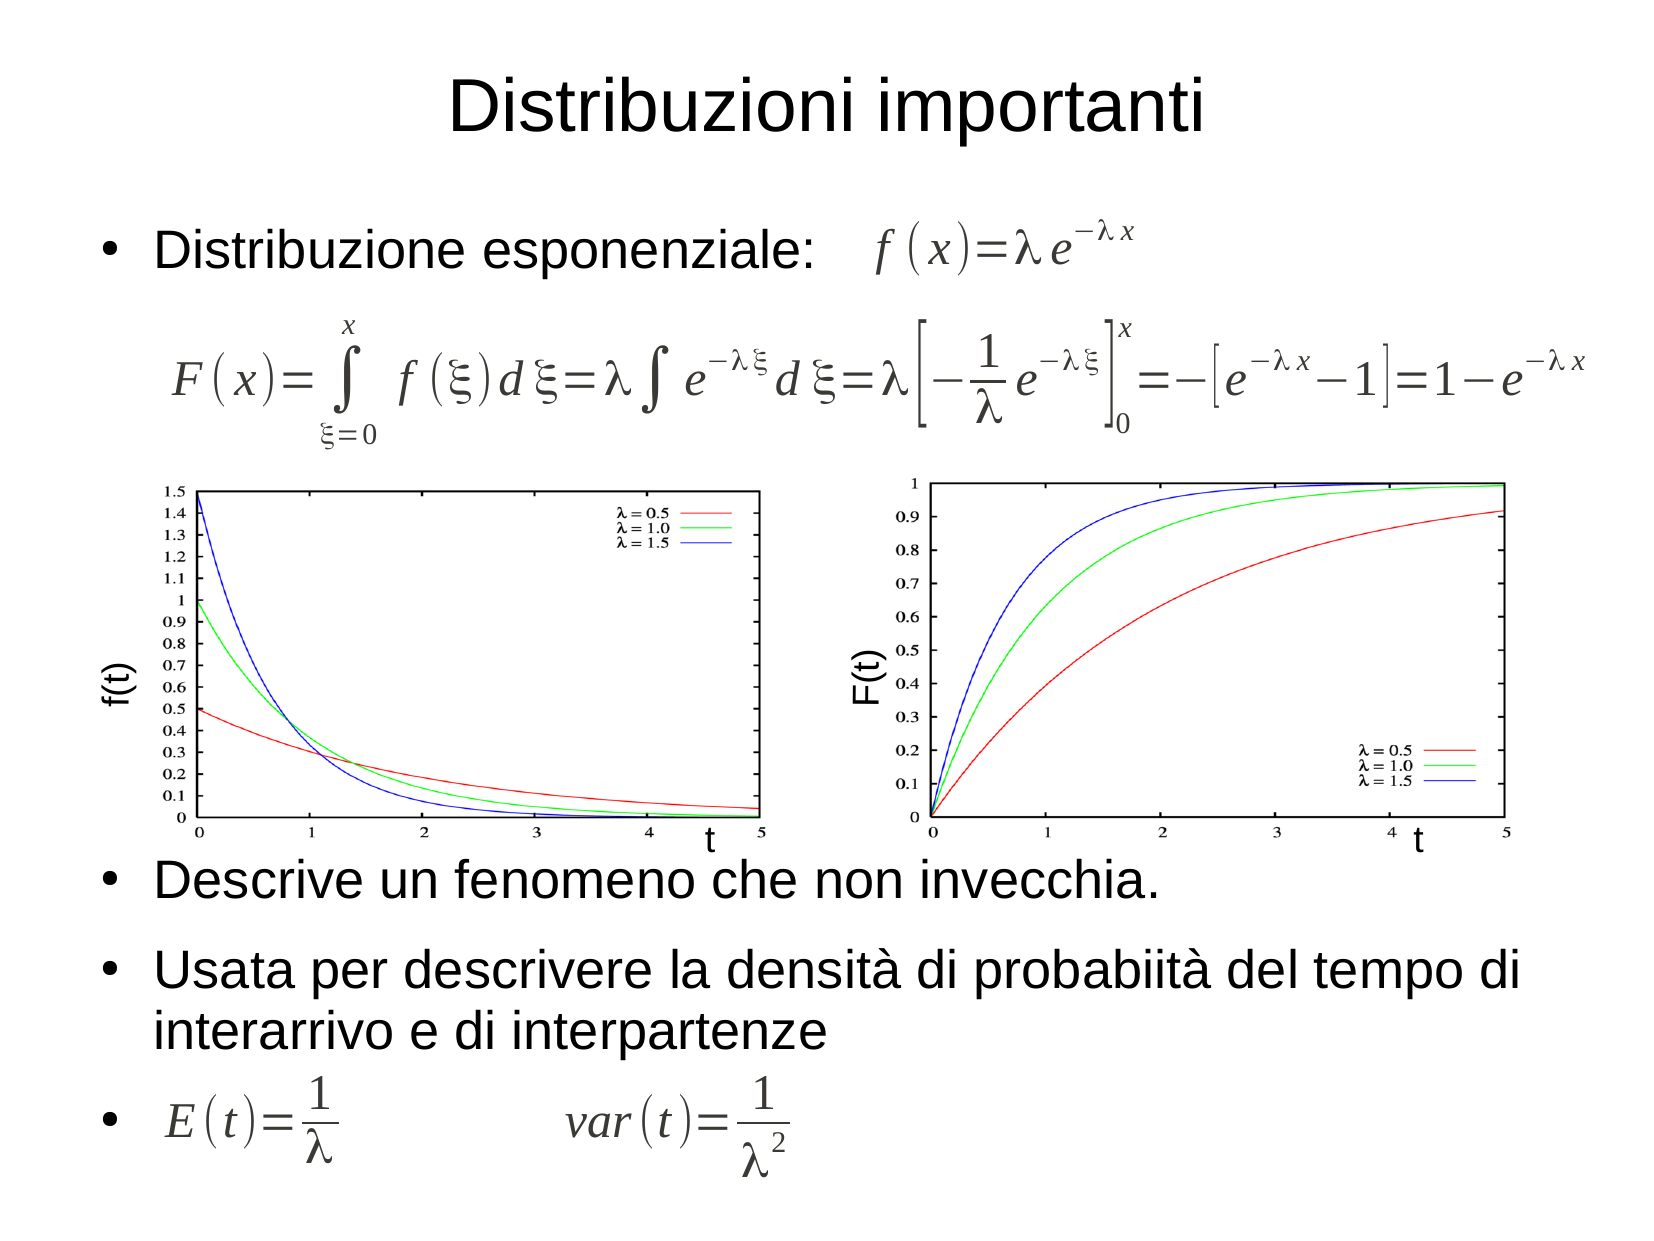

# Distribuzioni importanti
Distribuzione esponenziale:
Descrive un fenomeno che non invecchia.
Usata per descrivere la densità di probabiità del tempo di interarrivo e di interpartenze
f(t)
F(t)
t
t